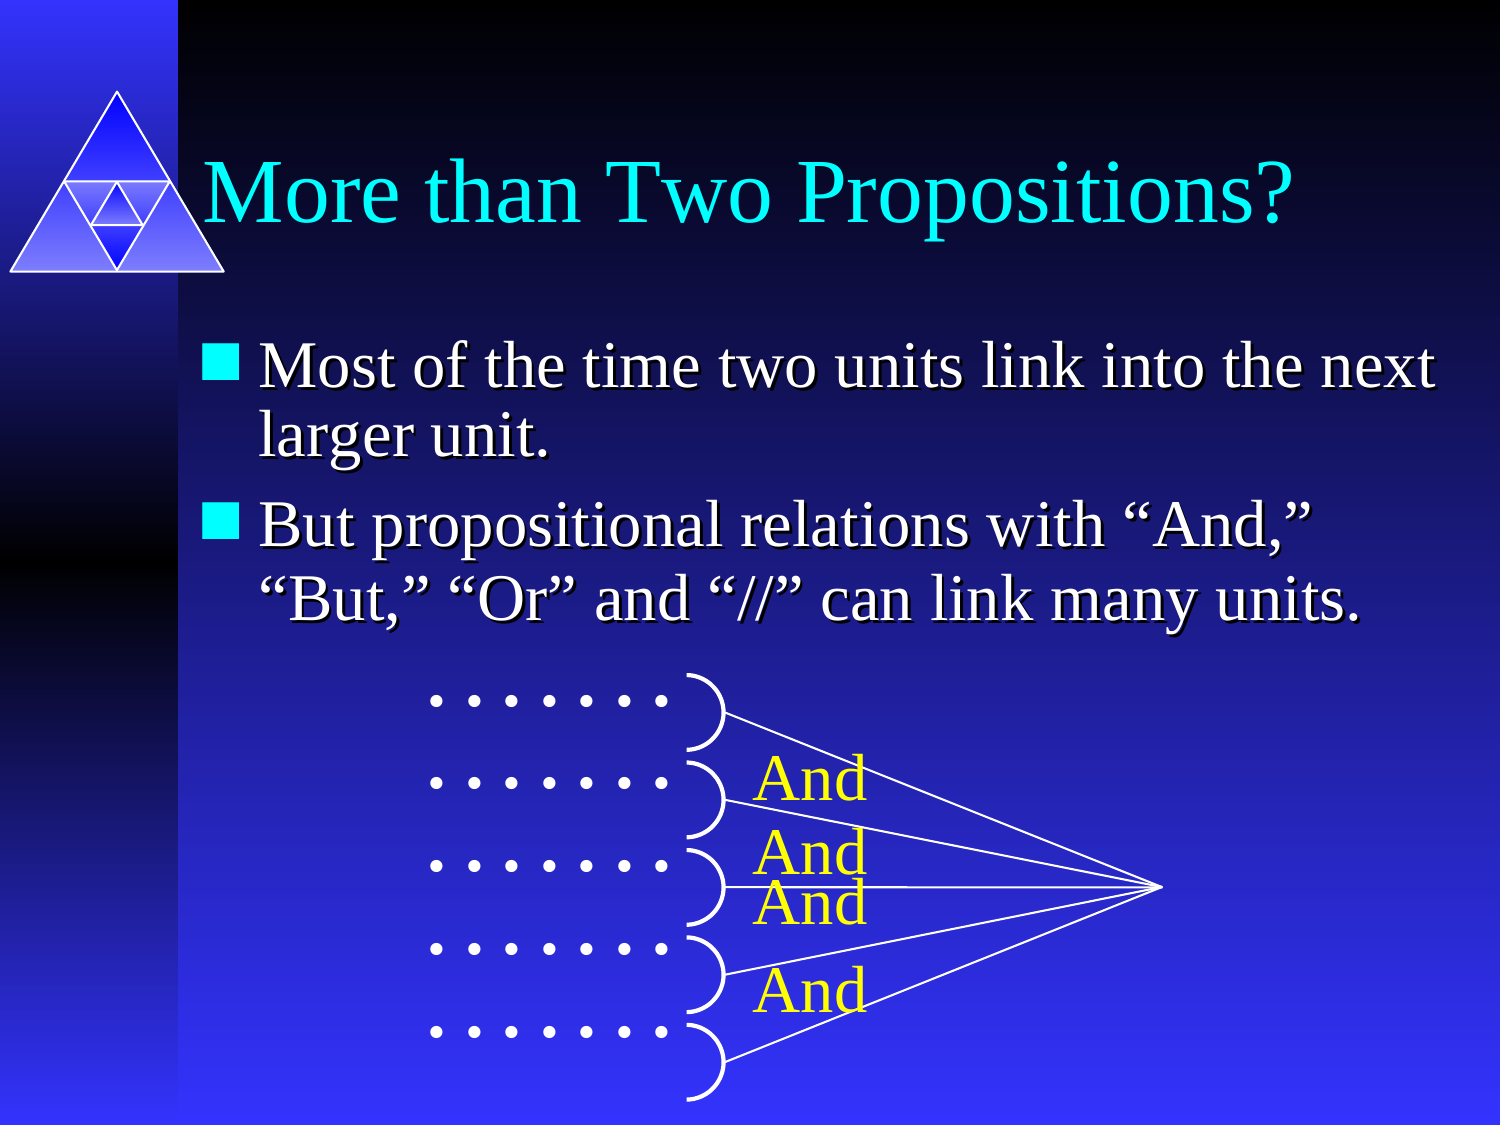

# More than Two Propositions?
Most of the time two units link into the next larger unit.
But propositional relations with “And,” “But,” “Or” and “//” can link many units.
. . . . . . .
. . . . . . .
. . . . . . .
. . . . . . .
. . . . . . .
And
And
And
And